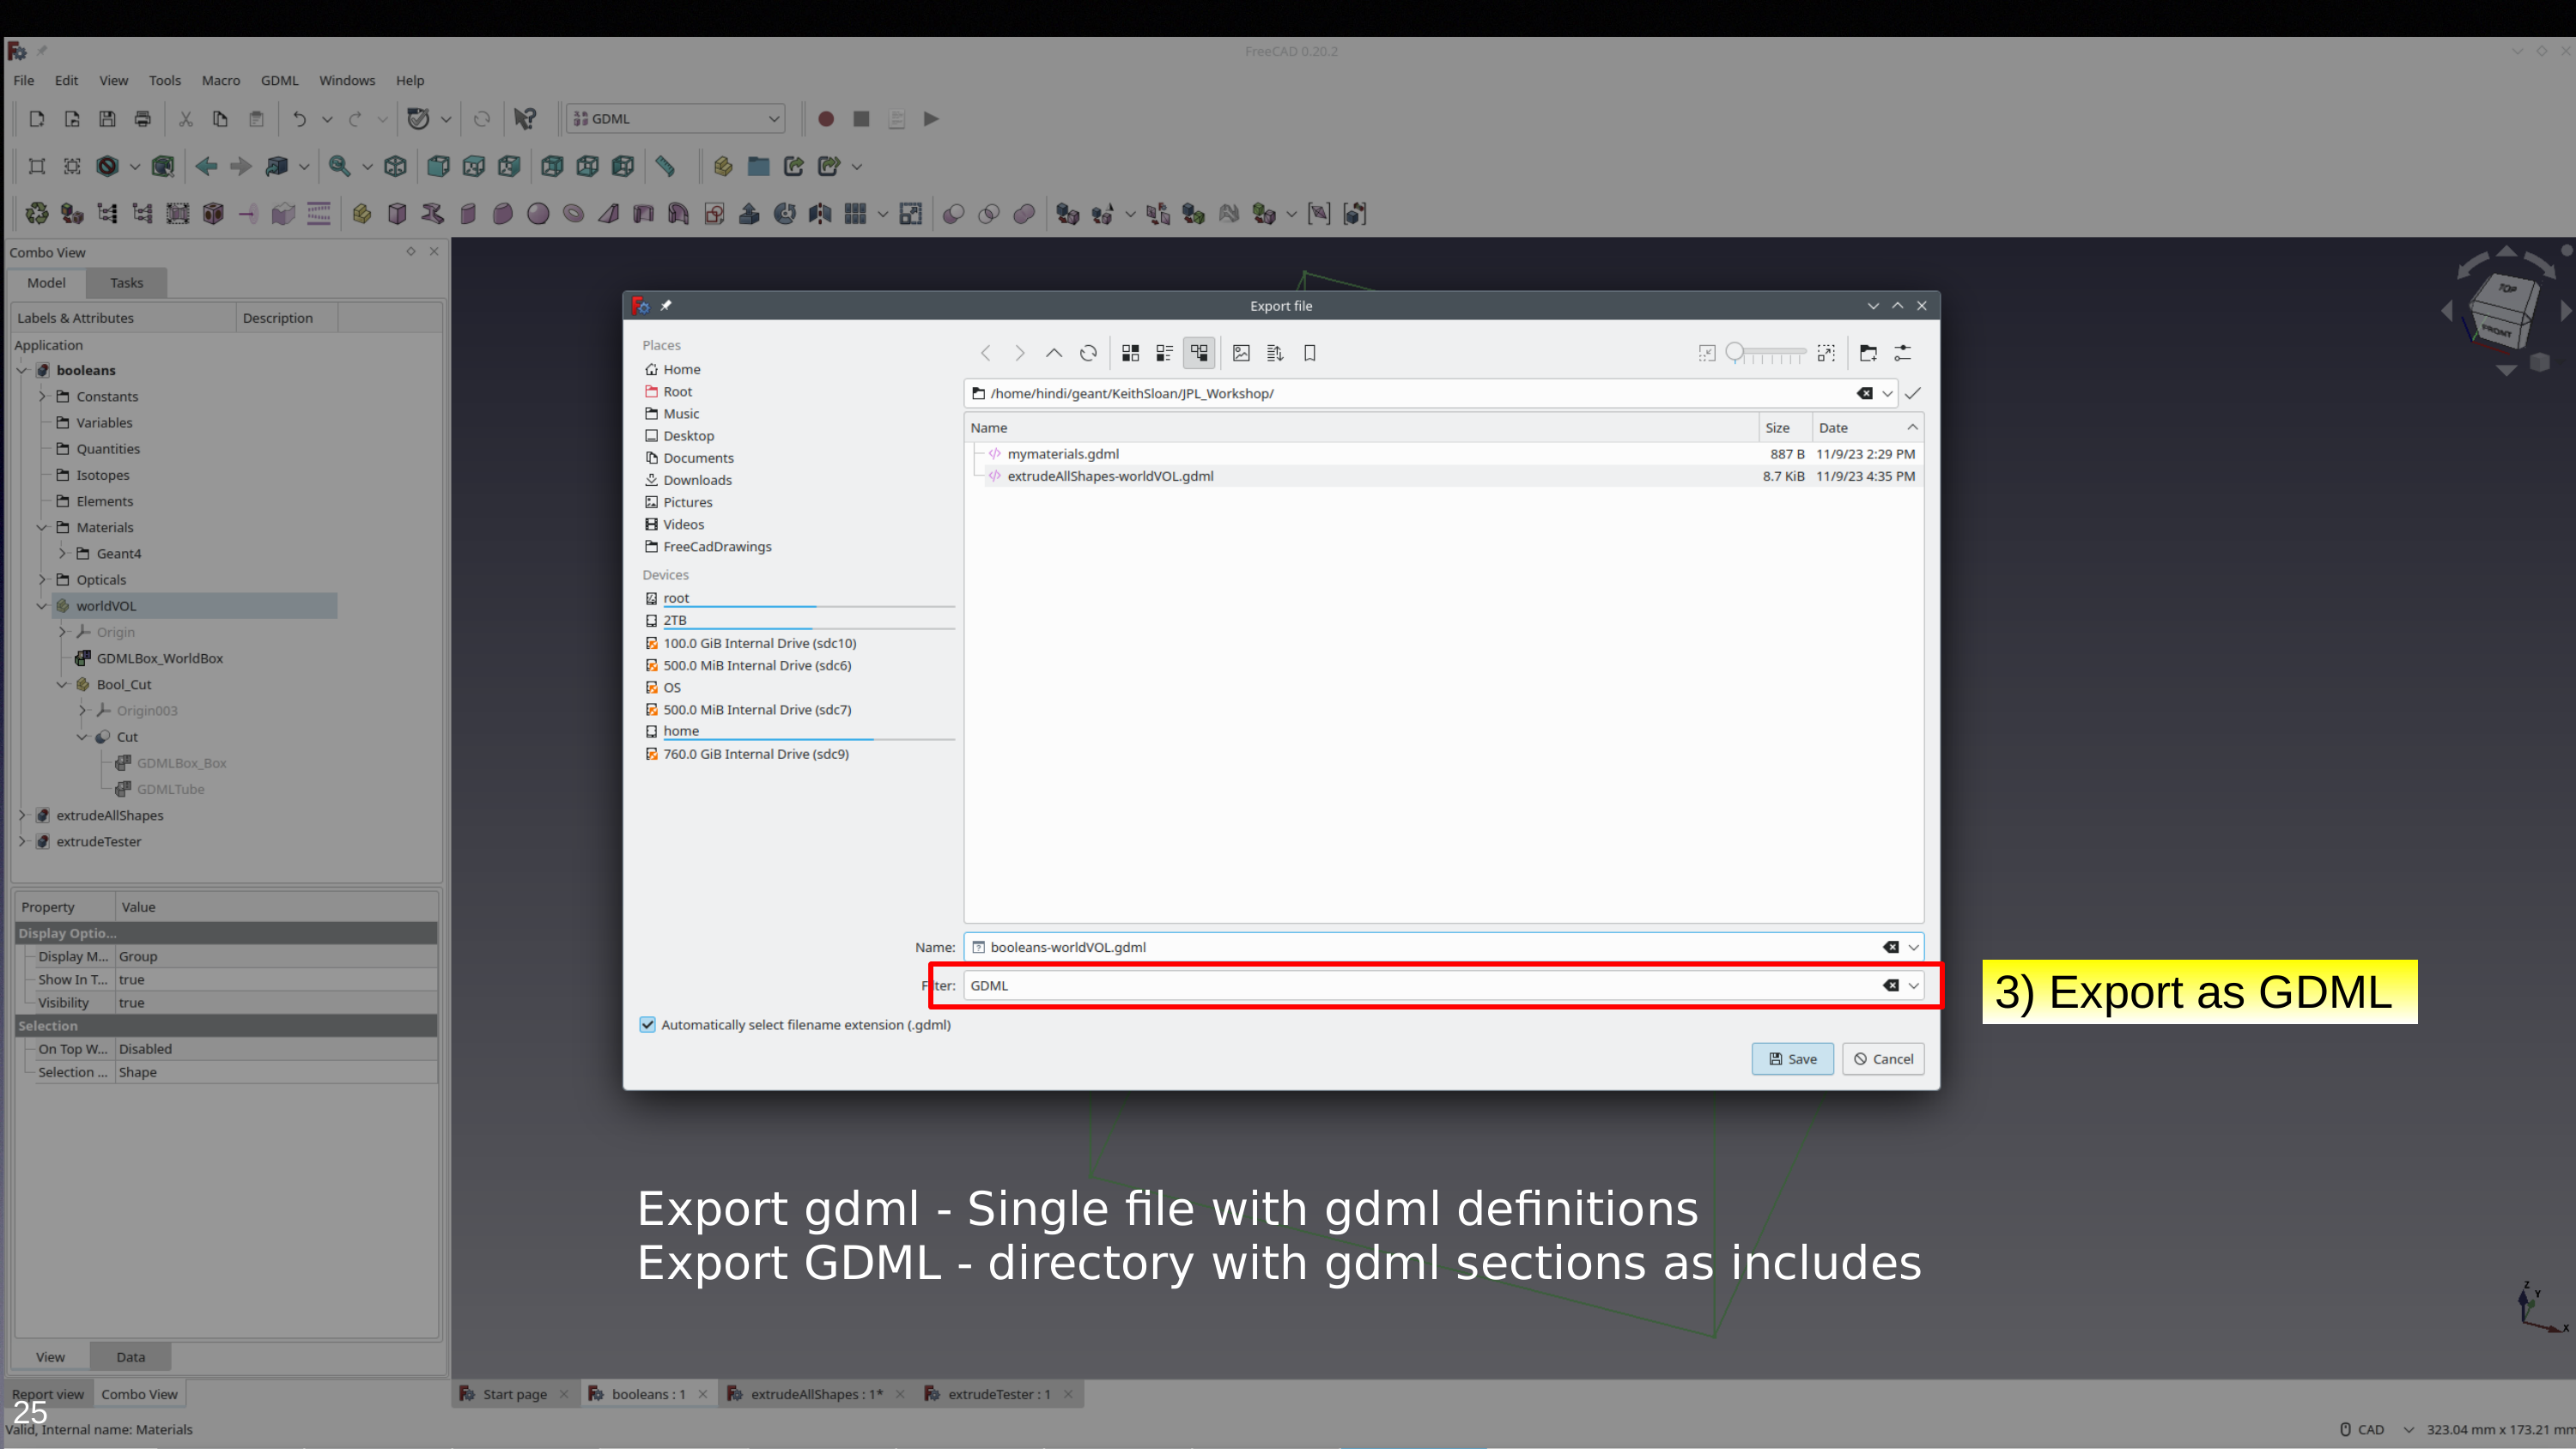

3) Export as GDML
Export gdml - Single file with gdml definitions
Export GDML - directory with gdml sections as includes
25